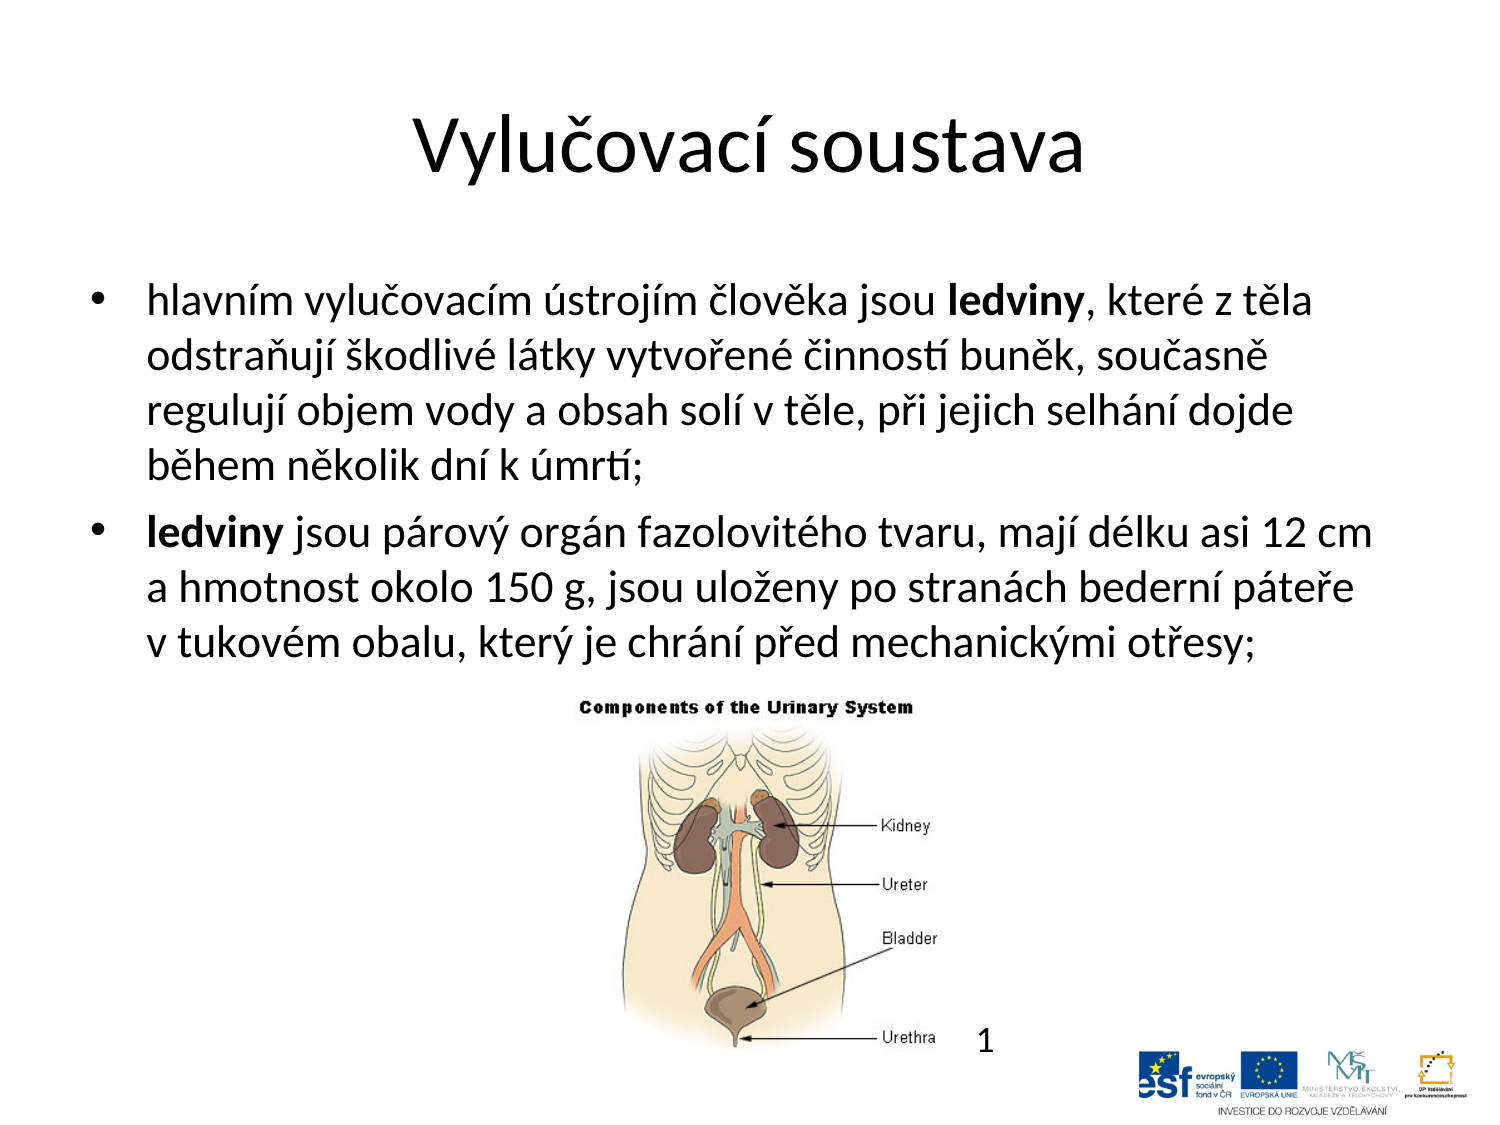

# Vylučovací soustava
hlavním vylučovacím ústrojím člověka jsou ledviny, které z těla odstraňují škodlivé látky vytvořené činností buněk, současně regulují objem vody a obsah solí v těle, při jejich selhání dojde během několik dní k úmrtí;
ledviny jsou párový orgán fazolovitého tvaru, mají délku asi 12 cm
a hmotnost okolo 150 g, jsou uloženy po stranách bederní páteře
v tukovém obalu, který je chrání před mechanickými otřesy;
1